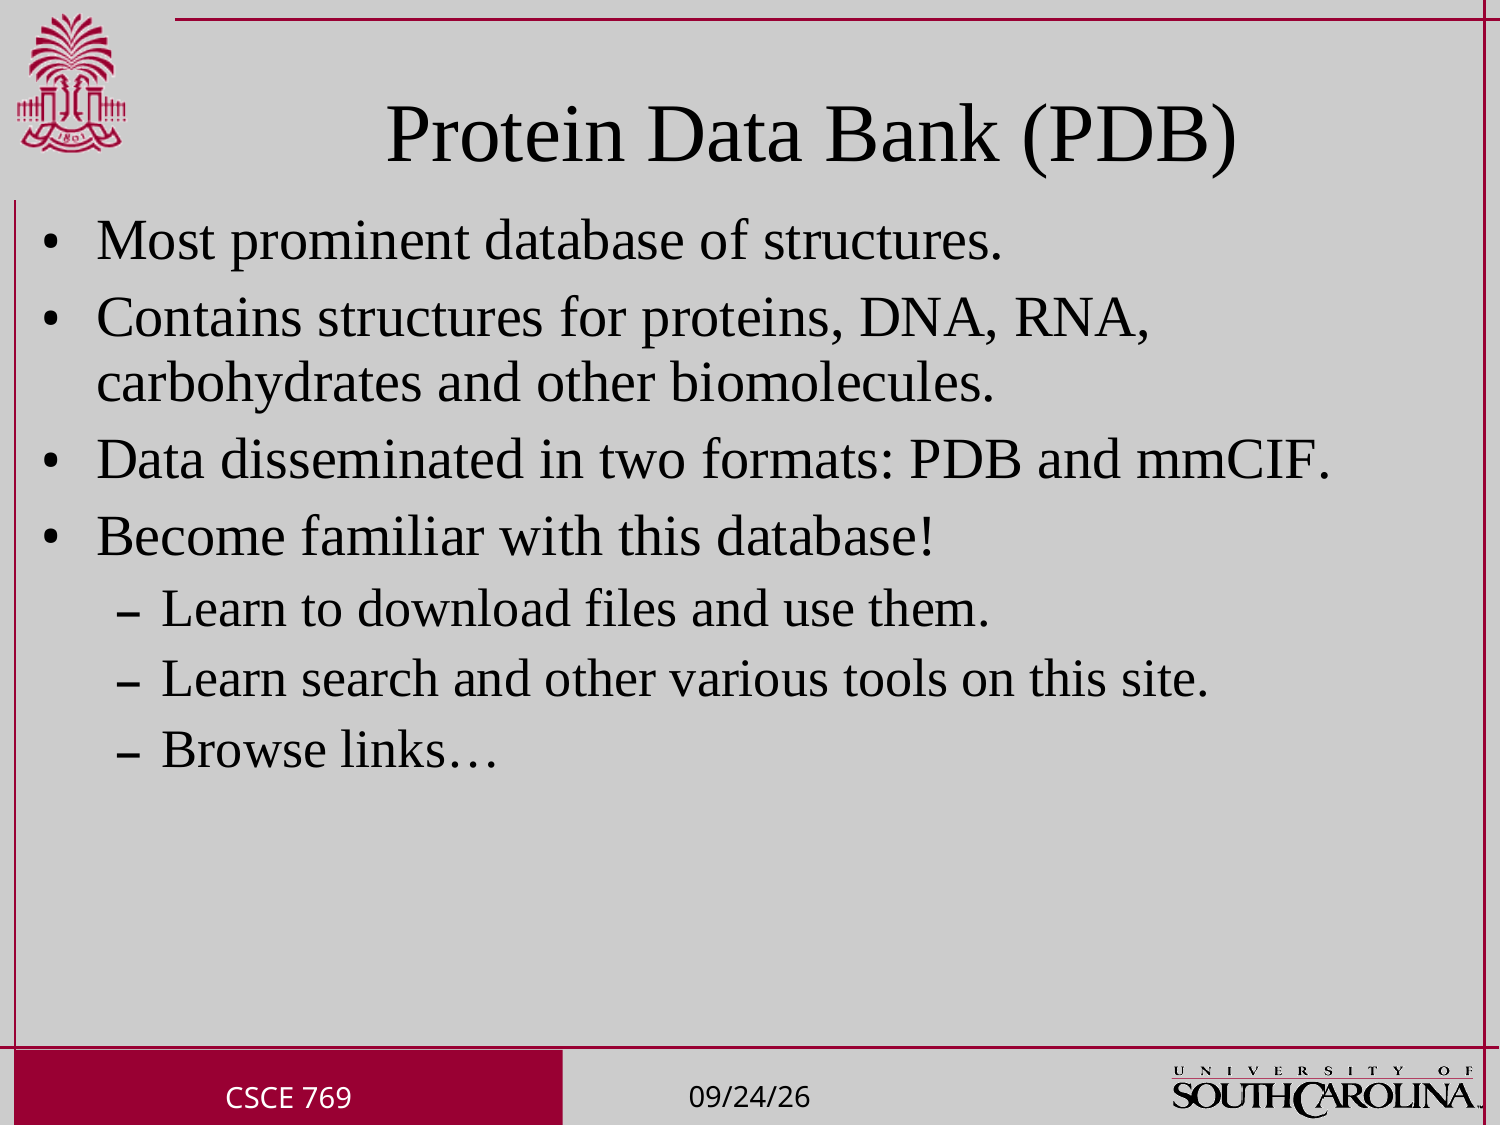

# Protein Data Bank (PDB)
Most prominent database of structures.
Contains structures for proteins, DNA, RNA, carbohydrates and other biomolecules.
Data disseminated in two formats: PDB and mmCIF.
Become familiar with this database!
Learn to download files and use them.
Learn search and other various tools on this site.
Browse links…